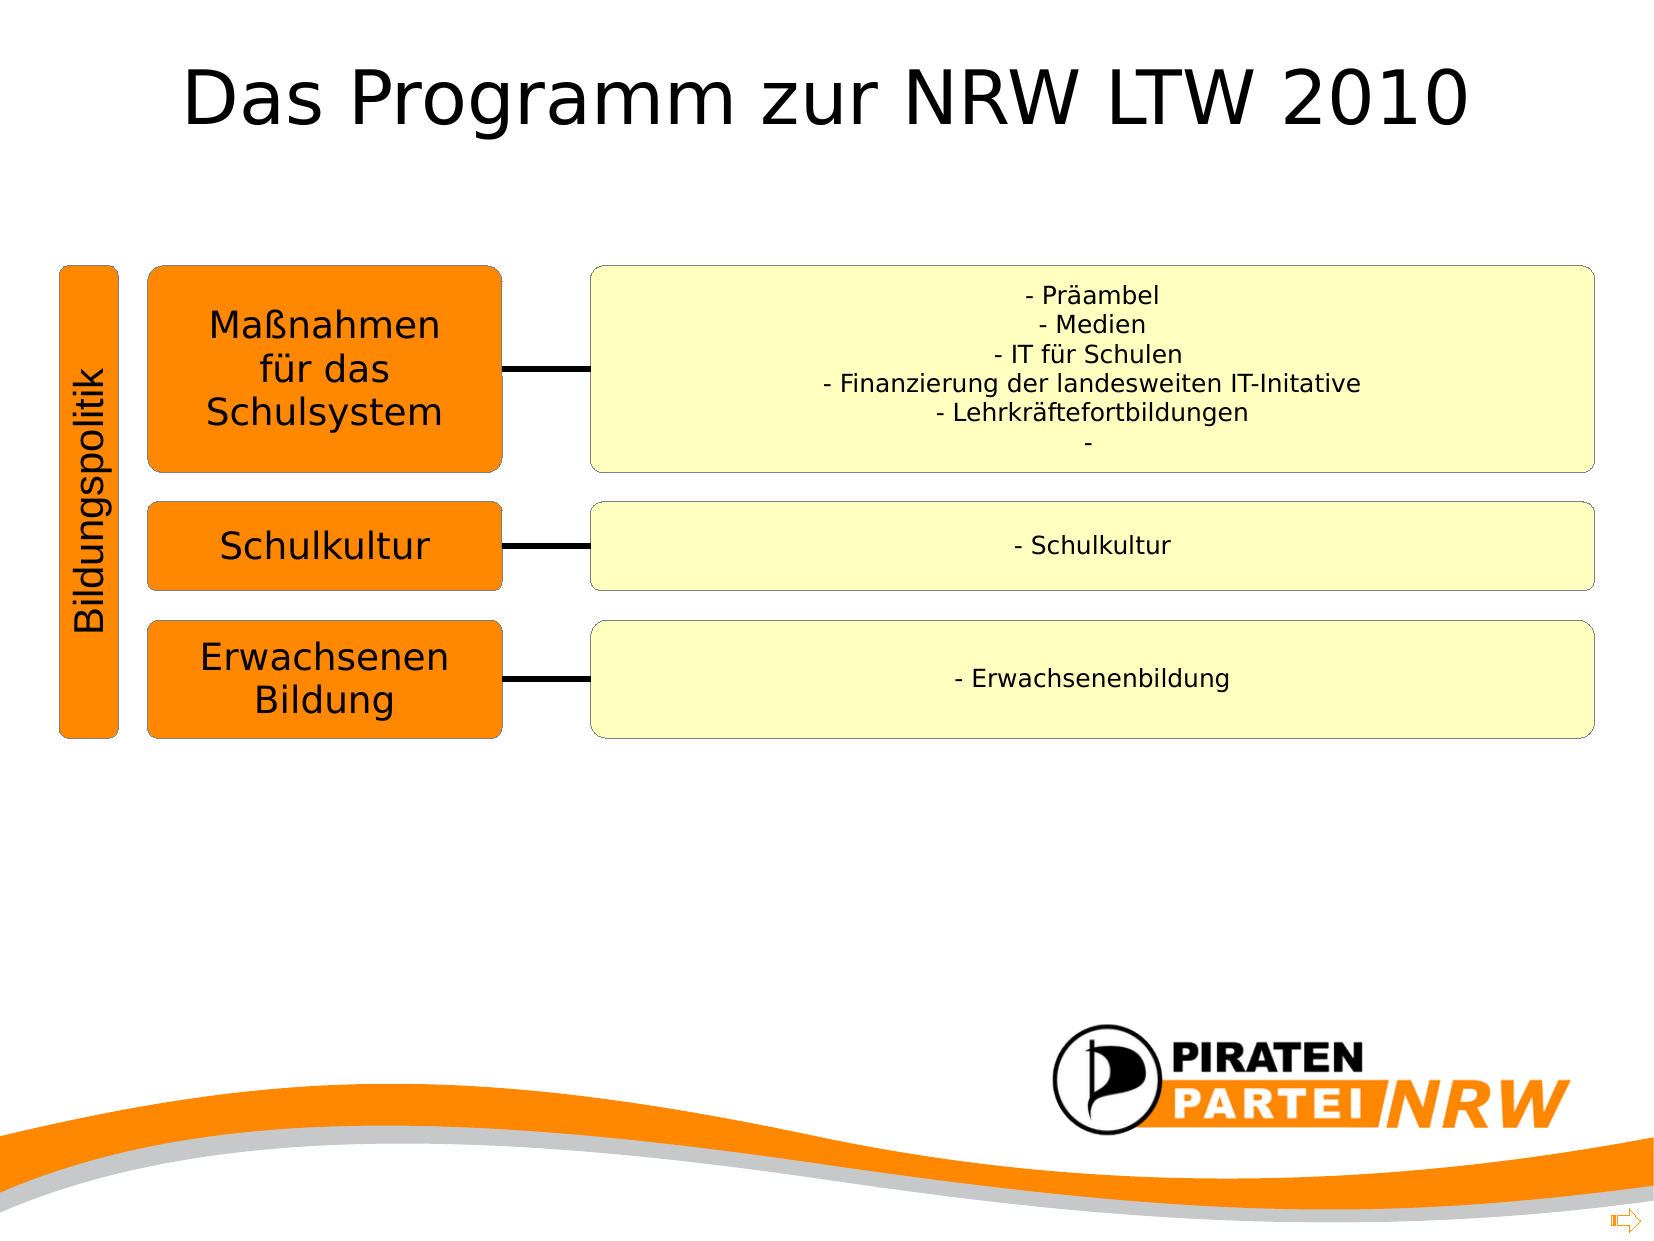

# Das Programm zur NRW LTW 2010
Maßnahmen
für das
Schulsystem
- Präambel
- Medien
- IT für Schulen
- Finanzierung der landesweiten IT-Initative
- Lehrkräftefortbildungen
-
Bildungspolitik
Schulkultur
- Schulkultur
Erwachsenen
Bildung
- Erwachsenenbildung